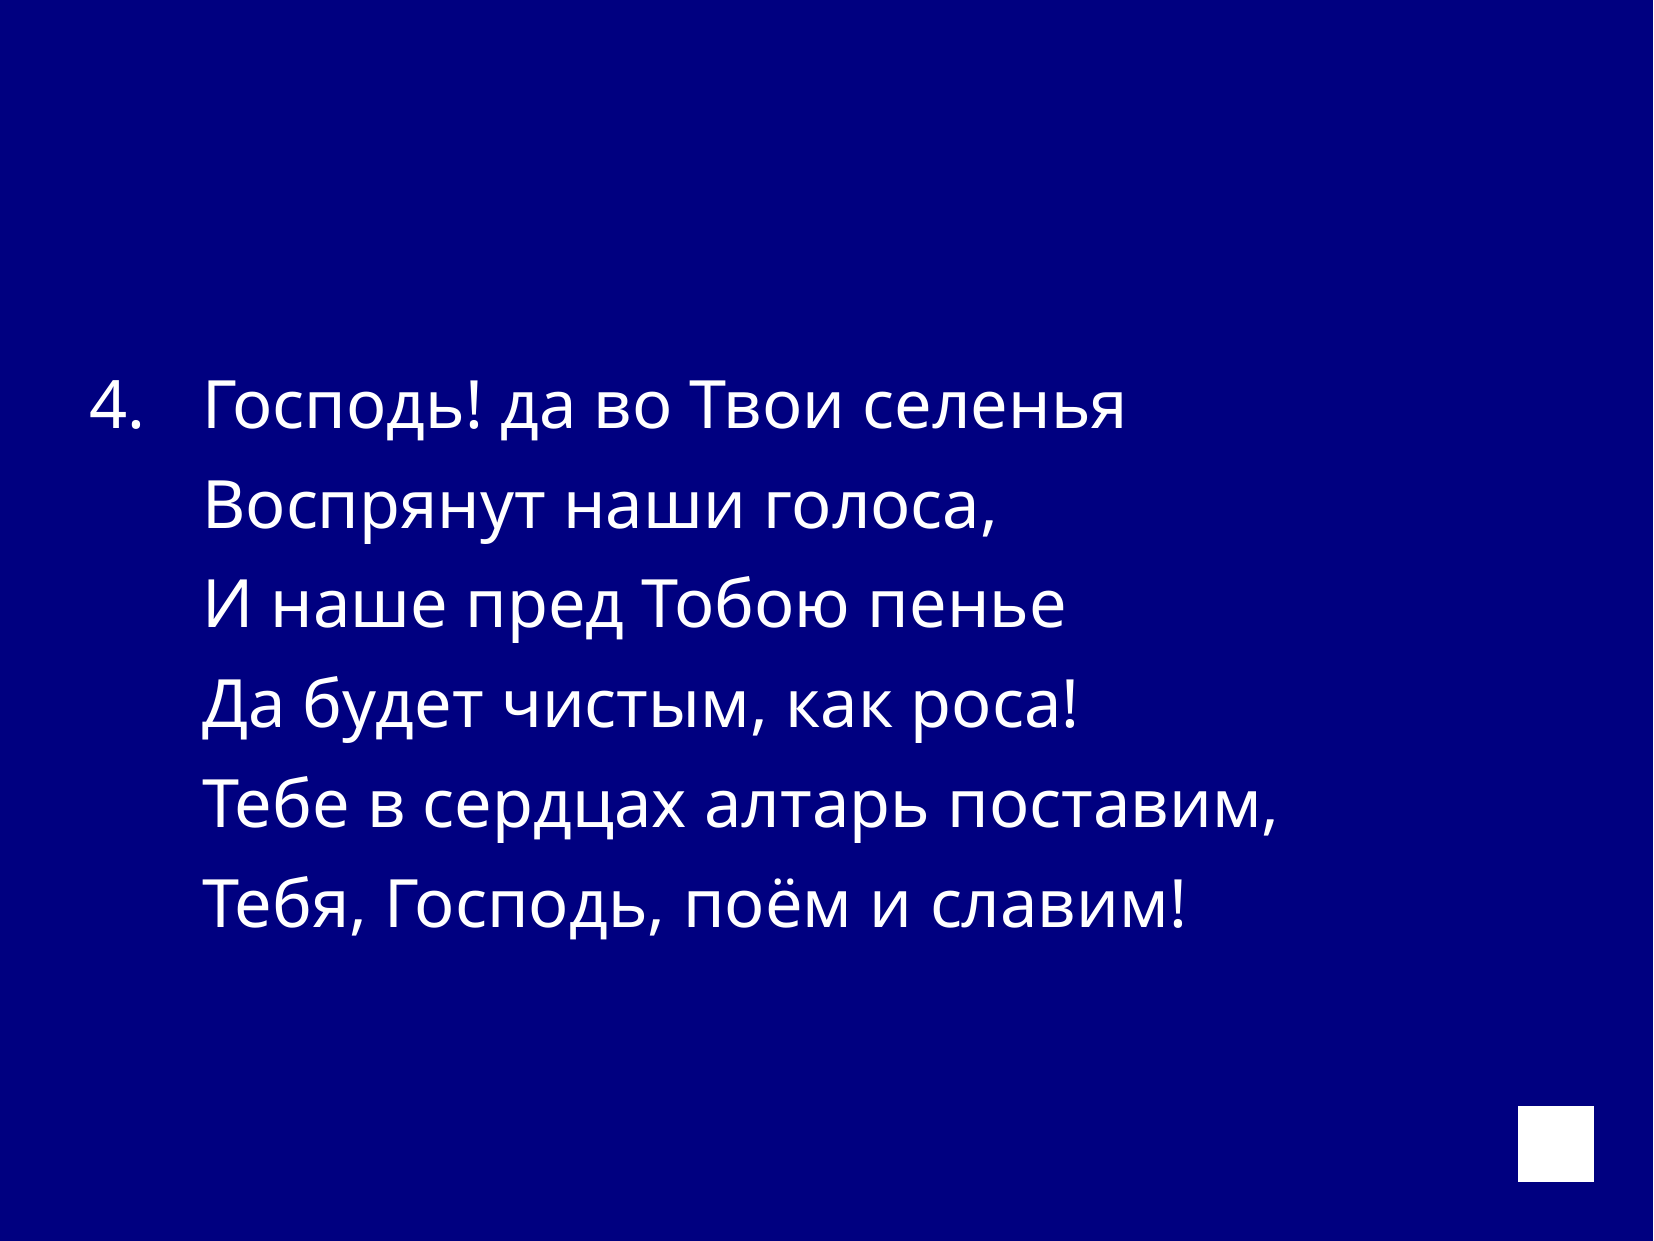

4.	Господь! да во Твои селенья
	Воспрянут наши голоса,
	И наше пред Тобою пенье
	Да будет чистым, как роса!
	Тебе в сердцах алтарь поставим,
	Тебя, Господь, поём и славим!